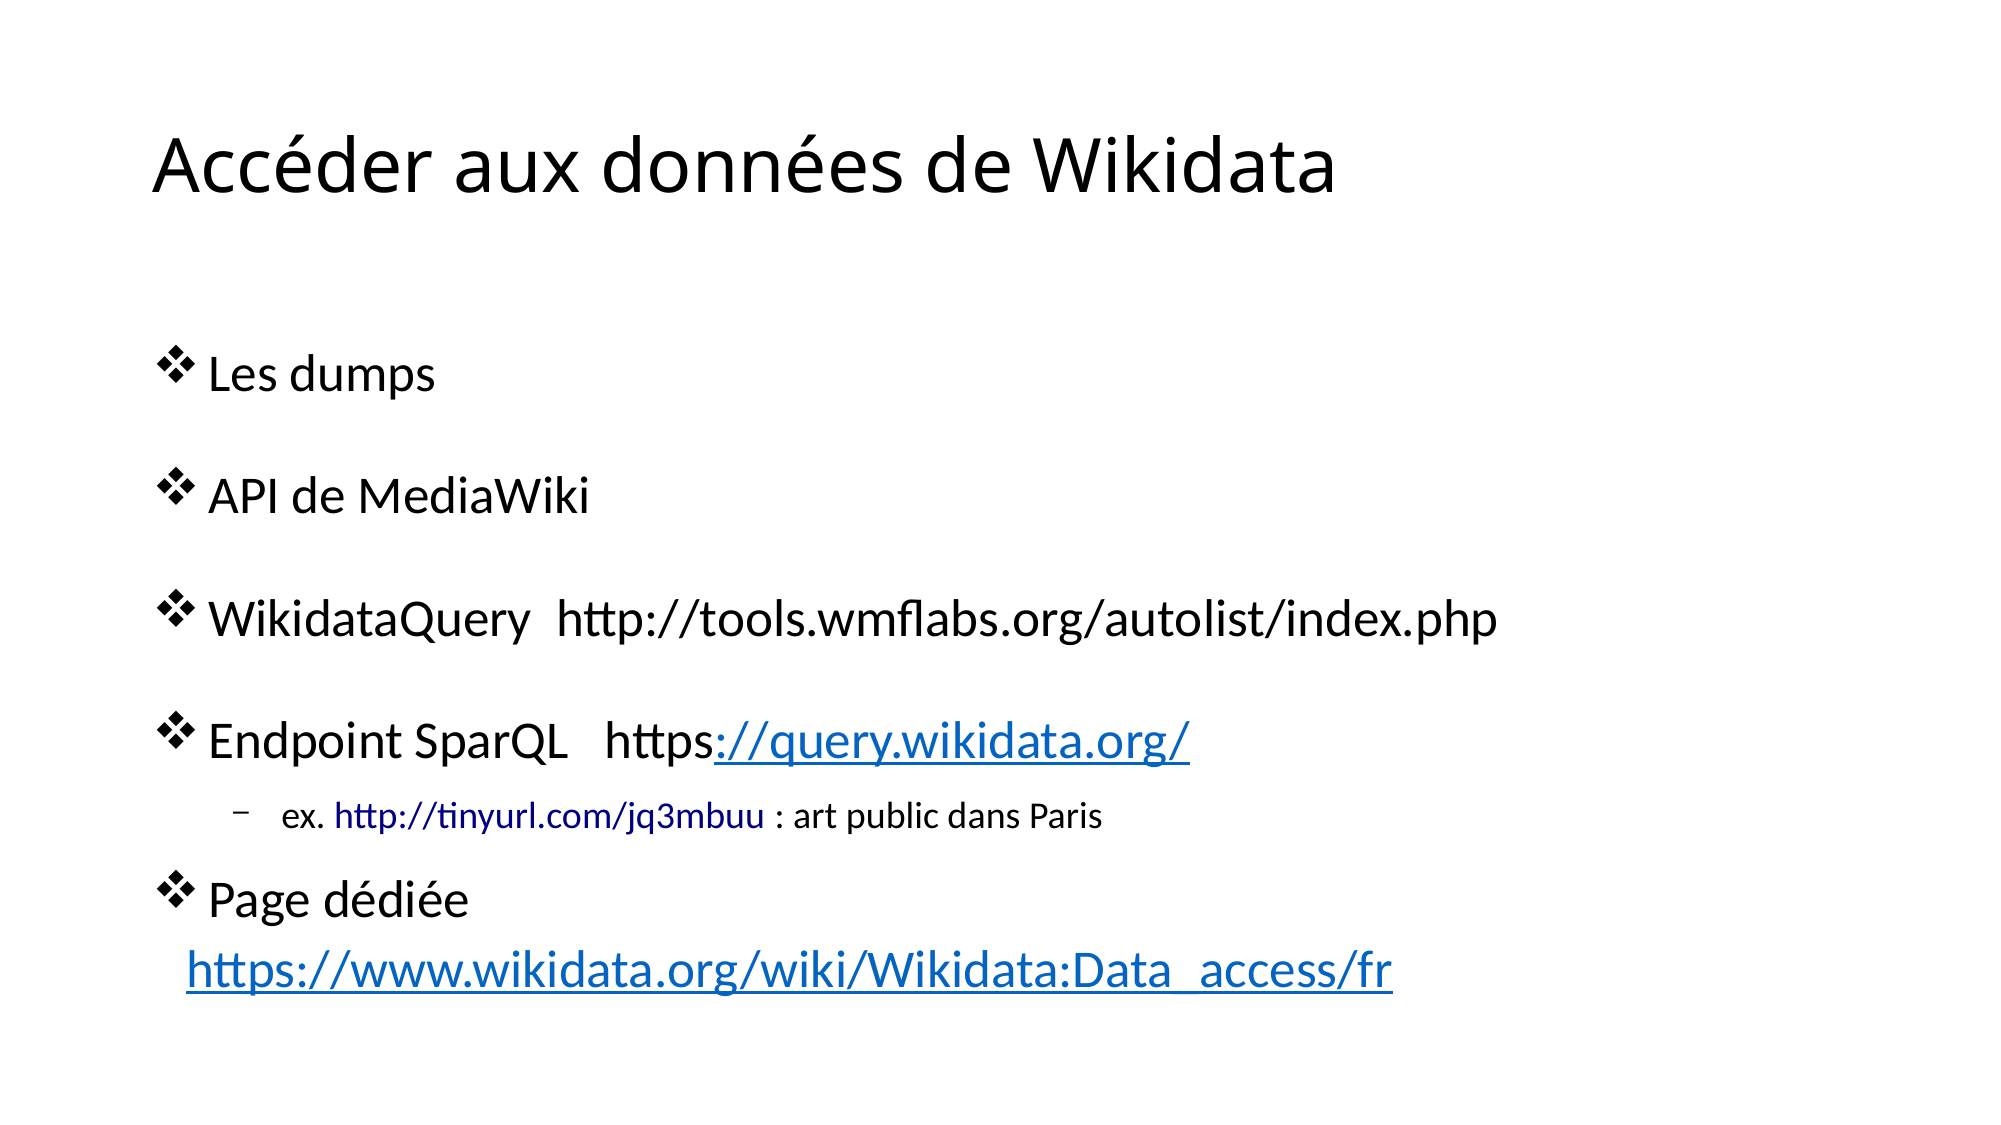

# Accéder aux données de Wikidata
 Les dumps
 API de MediaWiki
 WikidataQuery http://tools.wmflabs.org/autolist/index.php
 Endpoint SparQL https://query.wikidata.org/
ex. http://tinyurl.com/jq3mbuu : art public dans Paris
 Page dédiée https://www.wikidata.org/wiki/Wikidata:Data_access/fr